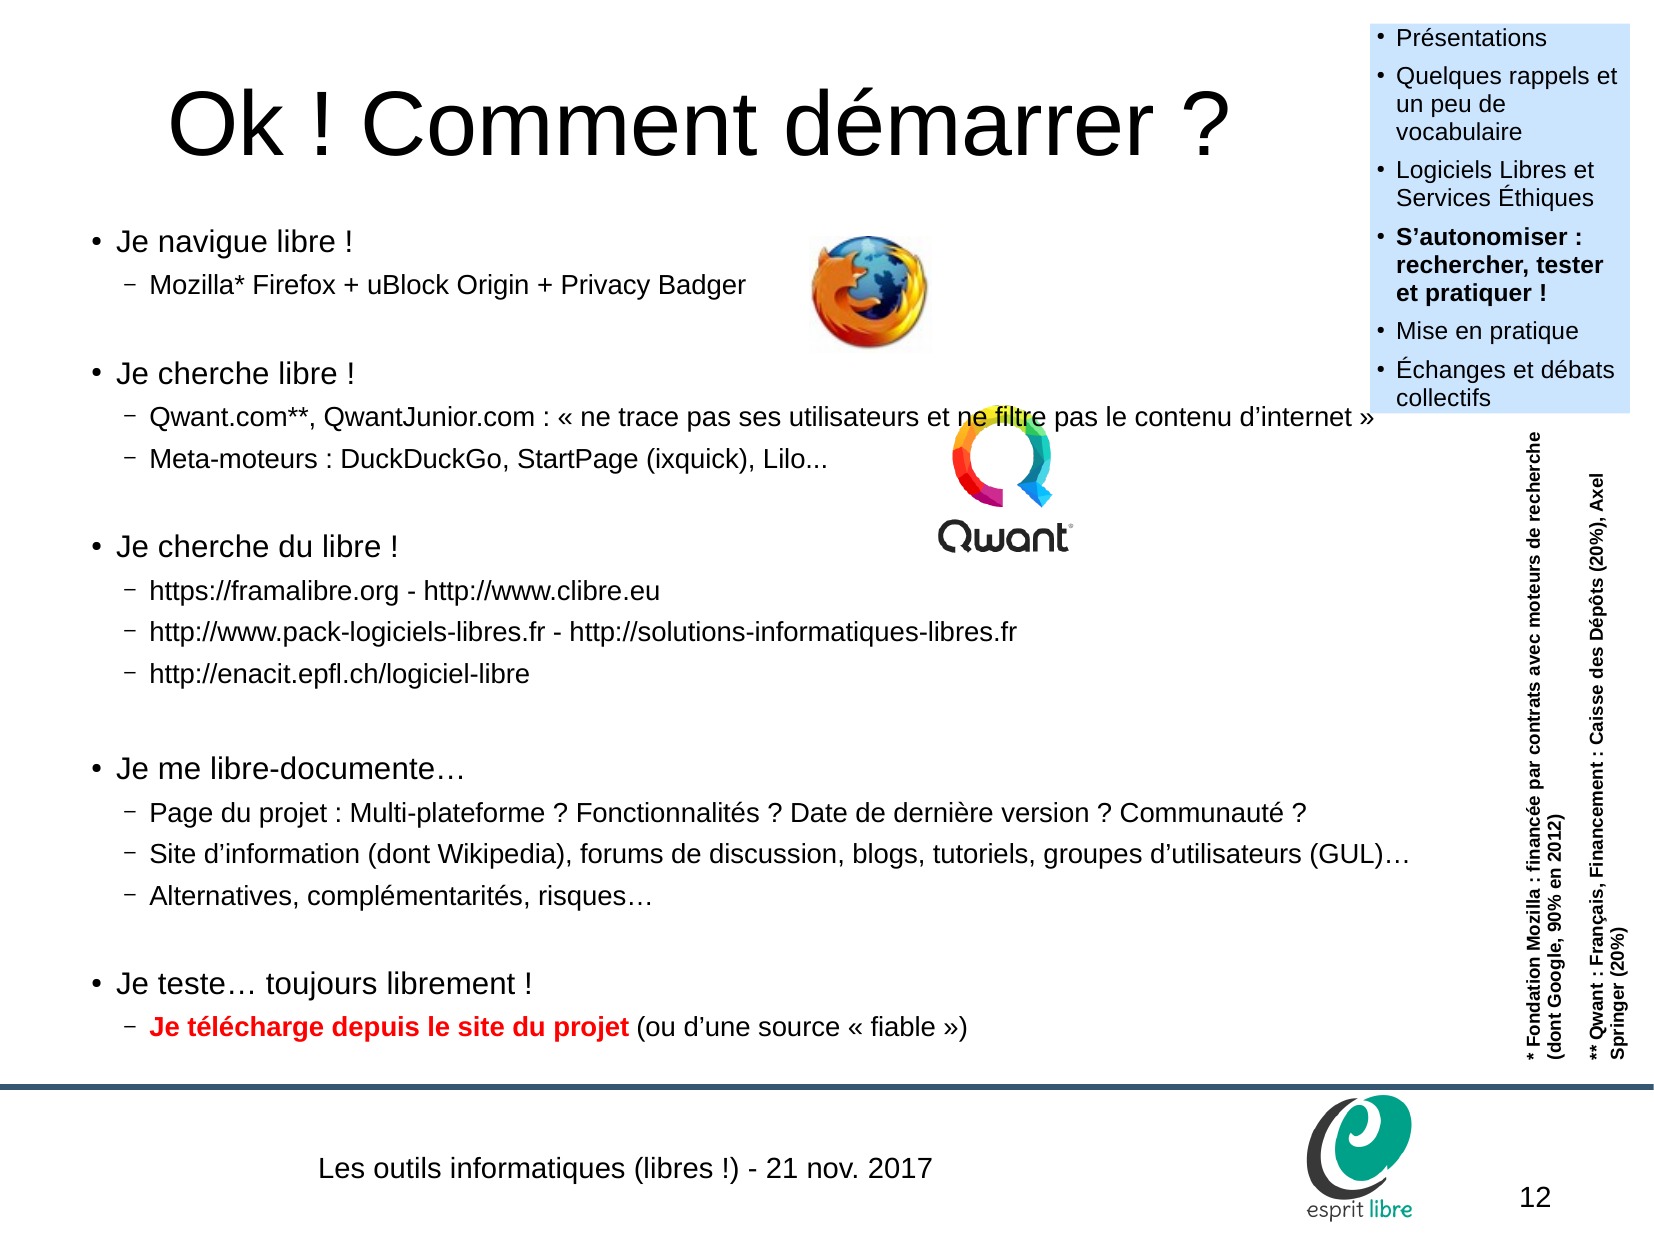

# Ok ! Comment démarrer ?
Présentations
Quelques rappels et un peu de vocabulaire
Logiciels Libres et Services Éthiques
S’autonomiser : rechercher, tester et pratiquer !
Mise en pratique
Échanges et débats collectifs
Je navigue libre !
Mozilla* Firefox + uBlock Origin + Privacy Badger
Je cherche libre !
Qwant.com**, QwantJunior.com : « ne trace pas ses utilisateurs et ne filtre pas le contenu d’internet »
Meta-moteurs : DuckDuckGo, StartPage (ixquick), Lilo...
Je cherche du libre !
https://framalibre.org - http://www.clibre.eu
http://www.pack-logiciels-libres.fr - http://solutions-informatiques-libres.fr
http://enacit.epfl.ch/logiciel-libre
Je me libre-documente…
Page du projet : Multi-plateforme ? Fonctionnalités ? Date de dernière version ? Communauté ?
Site d’information (dont Wikipedia), forums de discussion, blogs, tutoriels, groupes d’utilisateurs (GUL)…
Alternatives, complémentarités, risques…
Je teste… toujours librement !
Je télécharge depuis le site du projet (ou d’une source « fiable »)
* Fondation Mozilla : financée par contrats avec moteurs de recherche (dont Google, 90% en 2012)
** Qwant : Français, Financement : Caisse des Dépôts (20%), Axel Springer (20%)
Les outils informatiques (libres !) - 21 nov. 2017